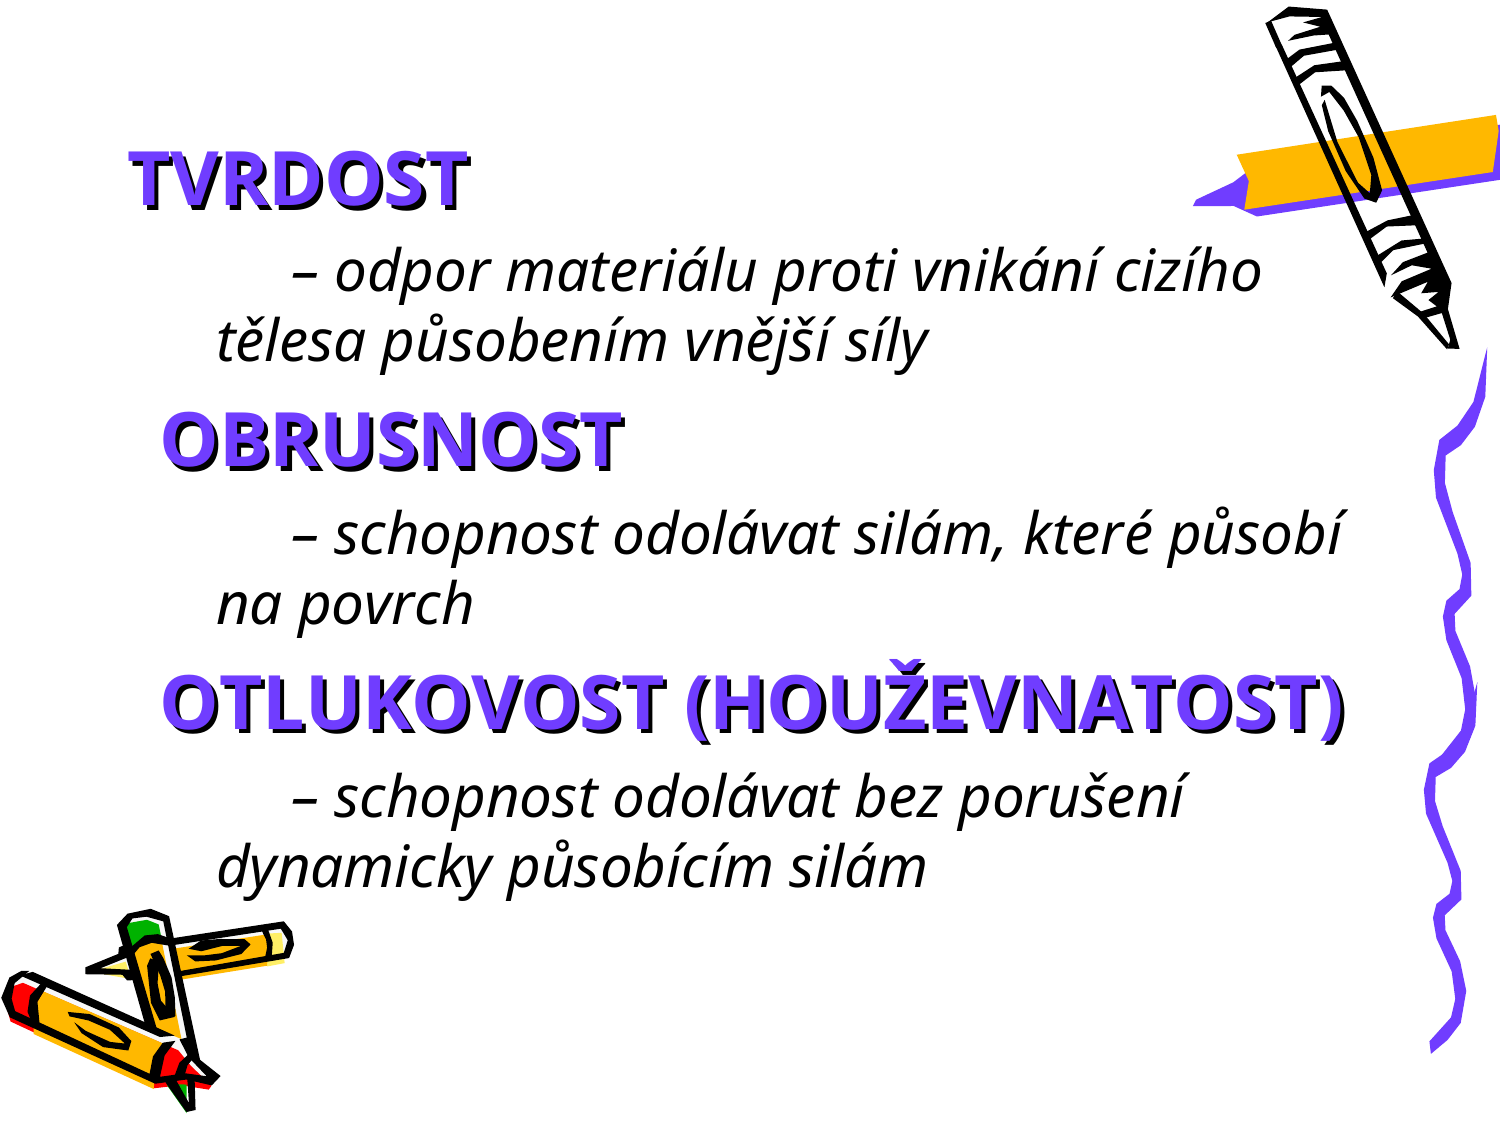

# TVRDOST
	– odpor materiálu proti vnikání cizího tělesa působením vnější síly
OBRUSNOST
	– schopnost odolávat silám, které působí na povrch
OTLUKOVOST (HOUŽEVNATOST)
	– schopnost odolávat bez porušení dynamicky působícím silám